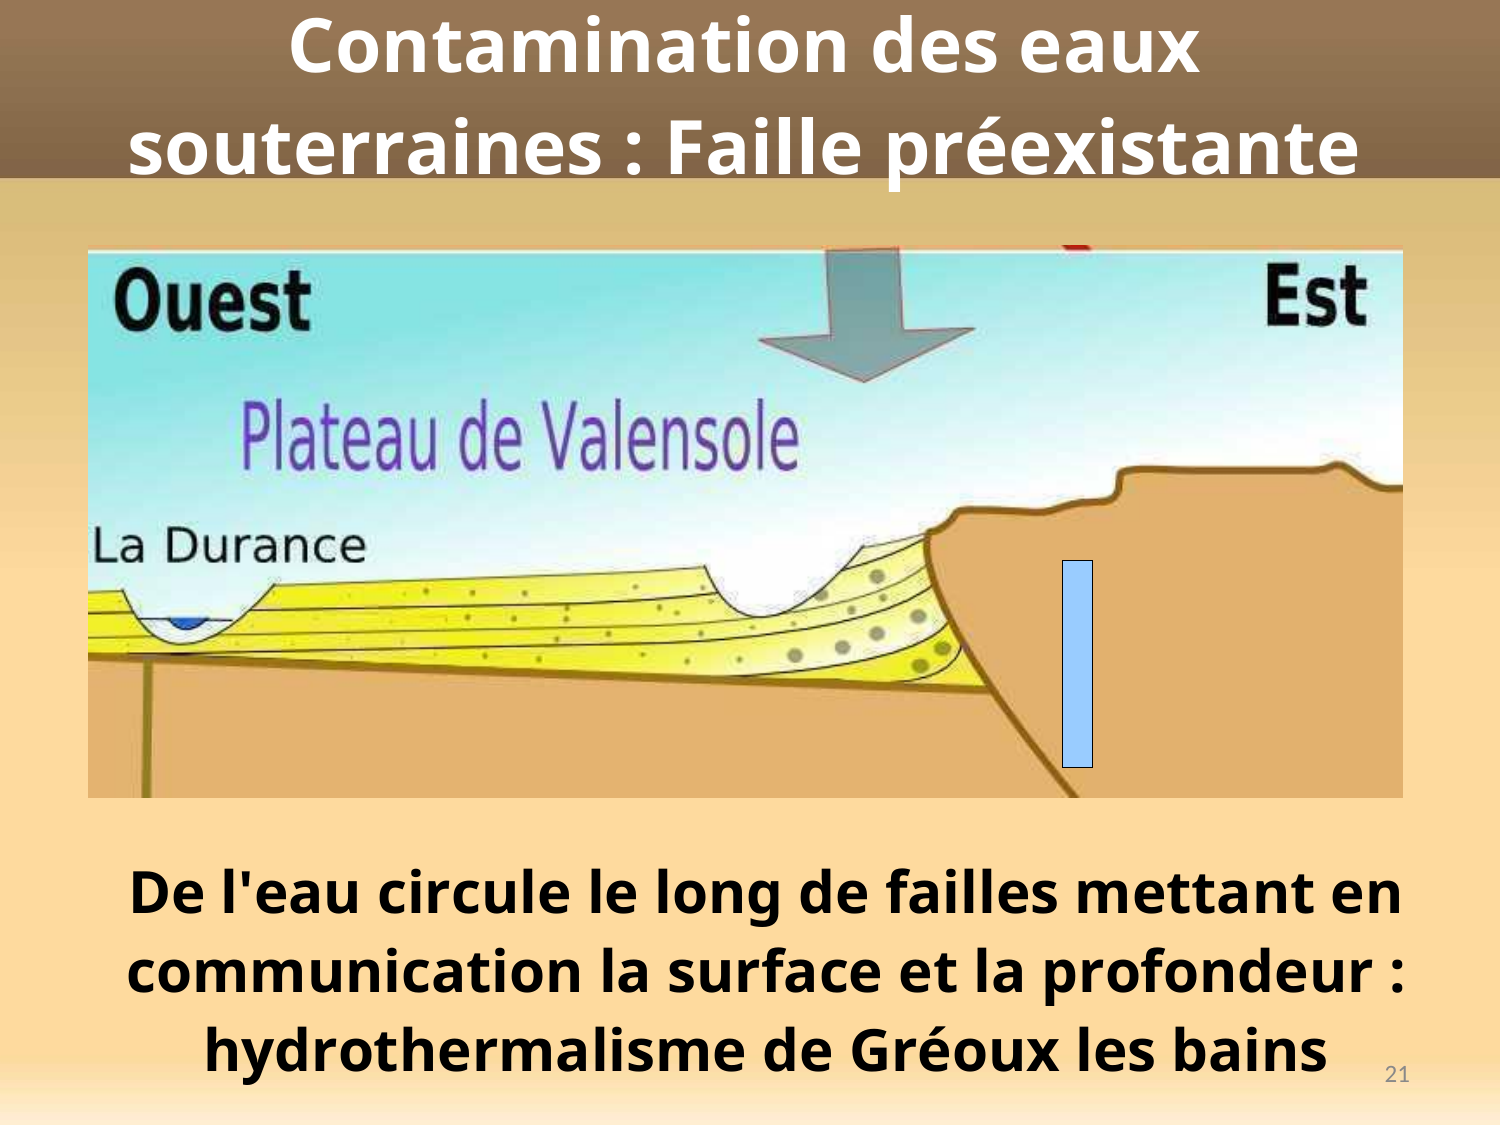

# Contamination des eaux souterraines : Faille préexistante
1000 m
De l'eau circule le long de failles mettant en communication la surface et la profondeur : hydrothermalisme de Gréoux les bains